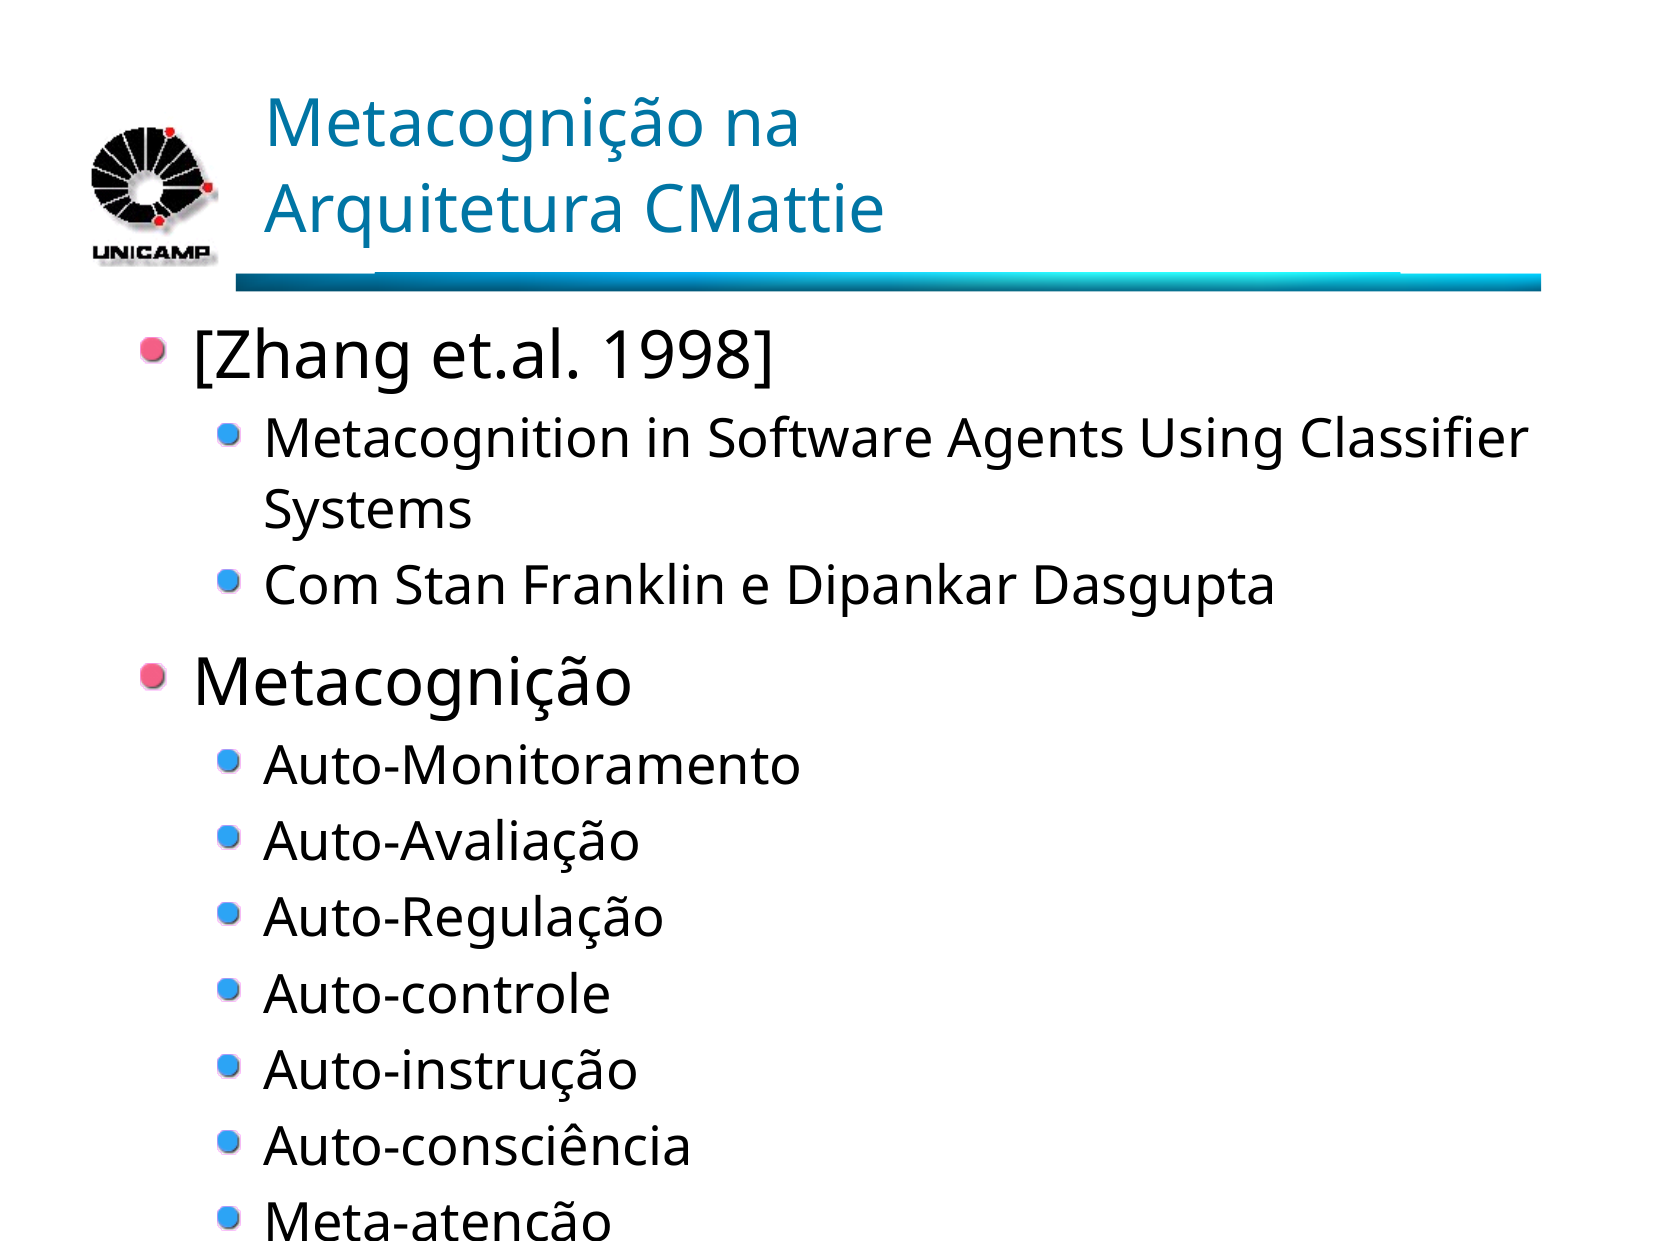

# Metacognição na Arquitetura CMattie
[Zhang et.al. 1998]
Metacognition in Software Agents Using Classifier Systems
Com Stan Franklin e Dipankar Dasgupta
Metacognição
Auto-Monitoramento
Auto-Avaliação
Auto-Regulação
Auto-controle
Auto-instrução
Auto-consciência
Meta-atenção